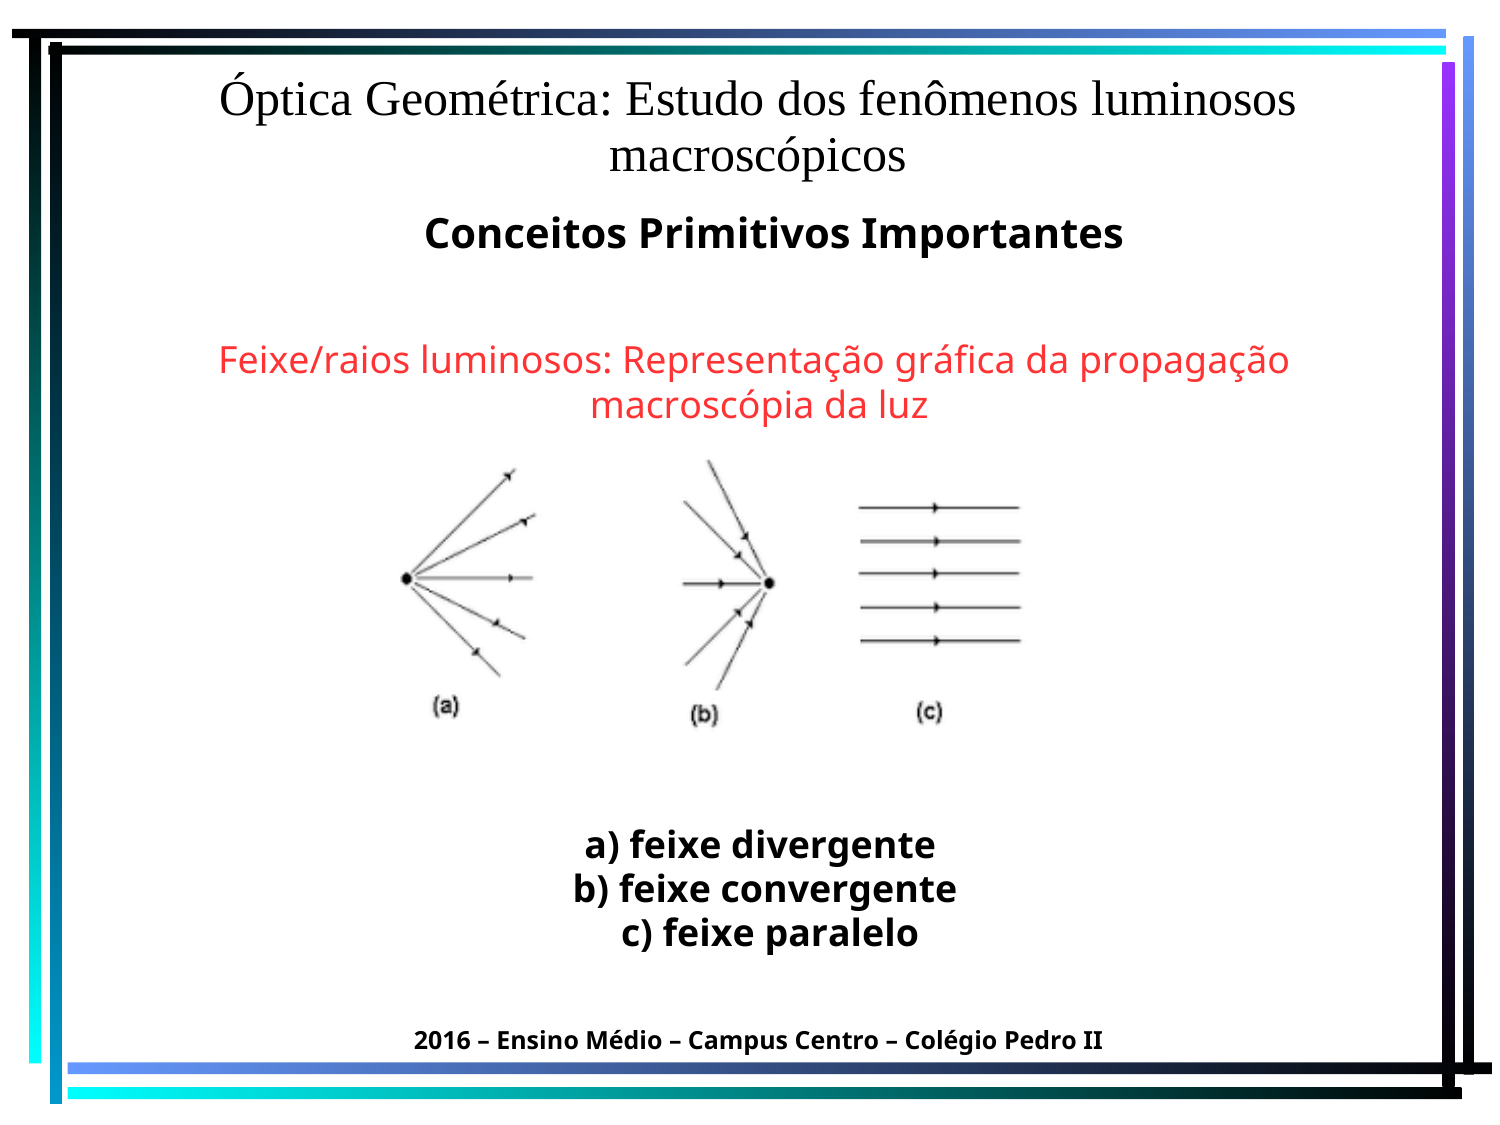

# Óptica Geométrica: Estudo dos fenômenos luminosos macroscópicos
Conceitos Primitivos Importantes
Feixe/raios luminosos: Representação gráfica da propagação
macroscópia da luz
a) feixe divergente
b) feixe convergente
c) feixe paralelo
2016 – Ensino Médio – Campus Centro – Colégio Pedro II